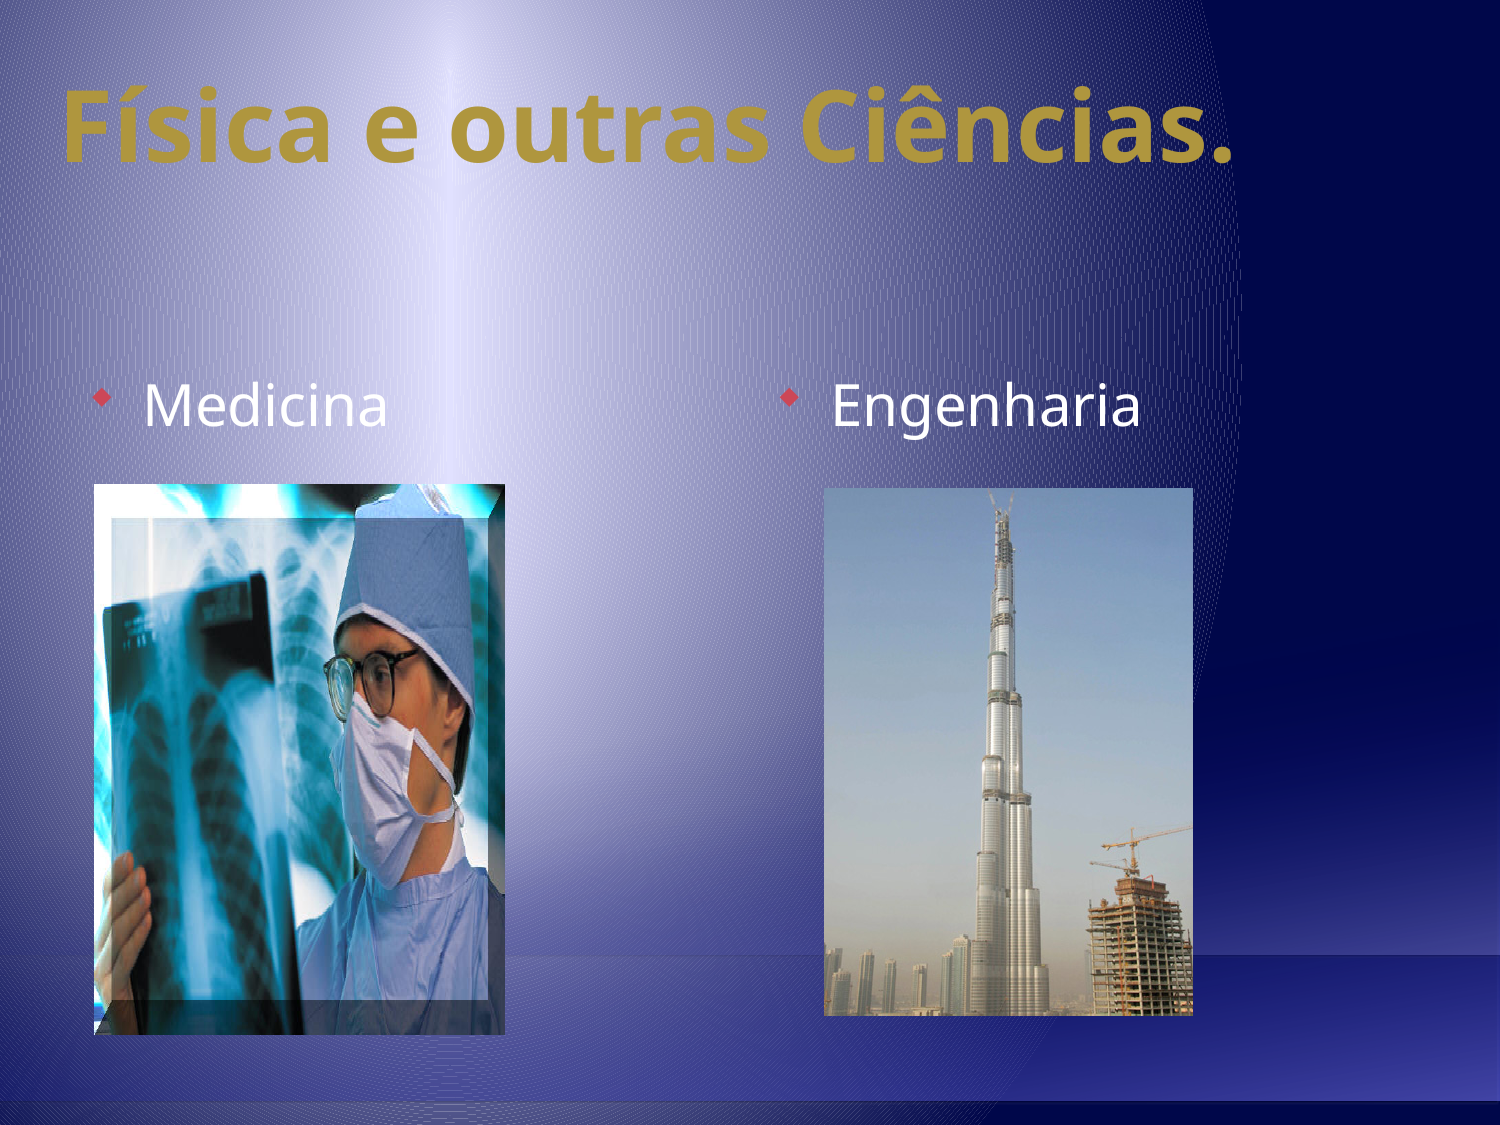

# Física e outras Ciências.
Medicina
Engenharia